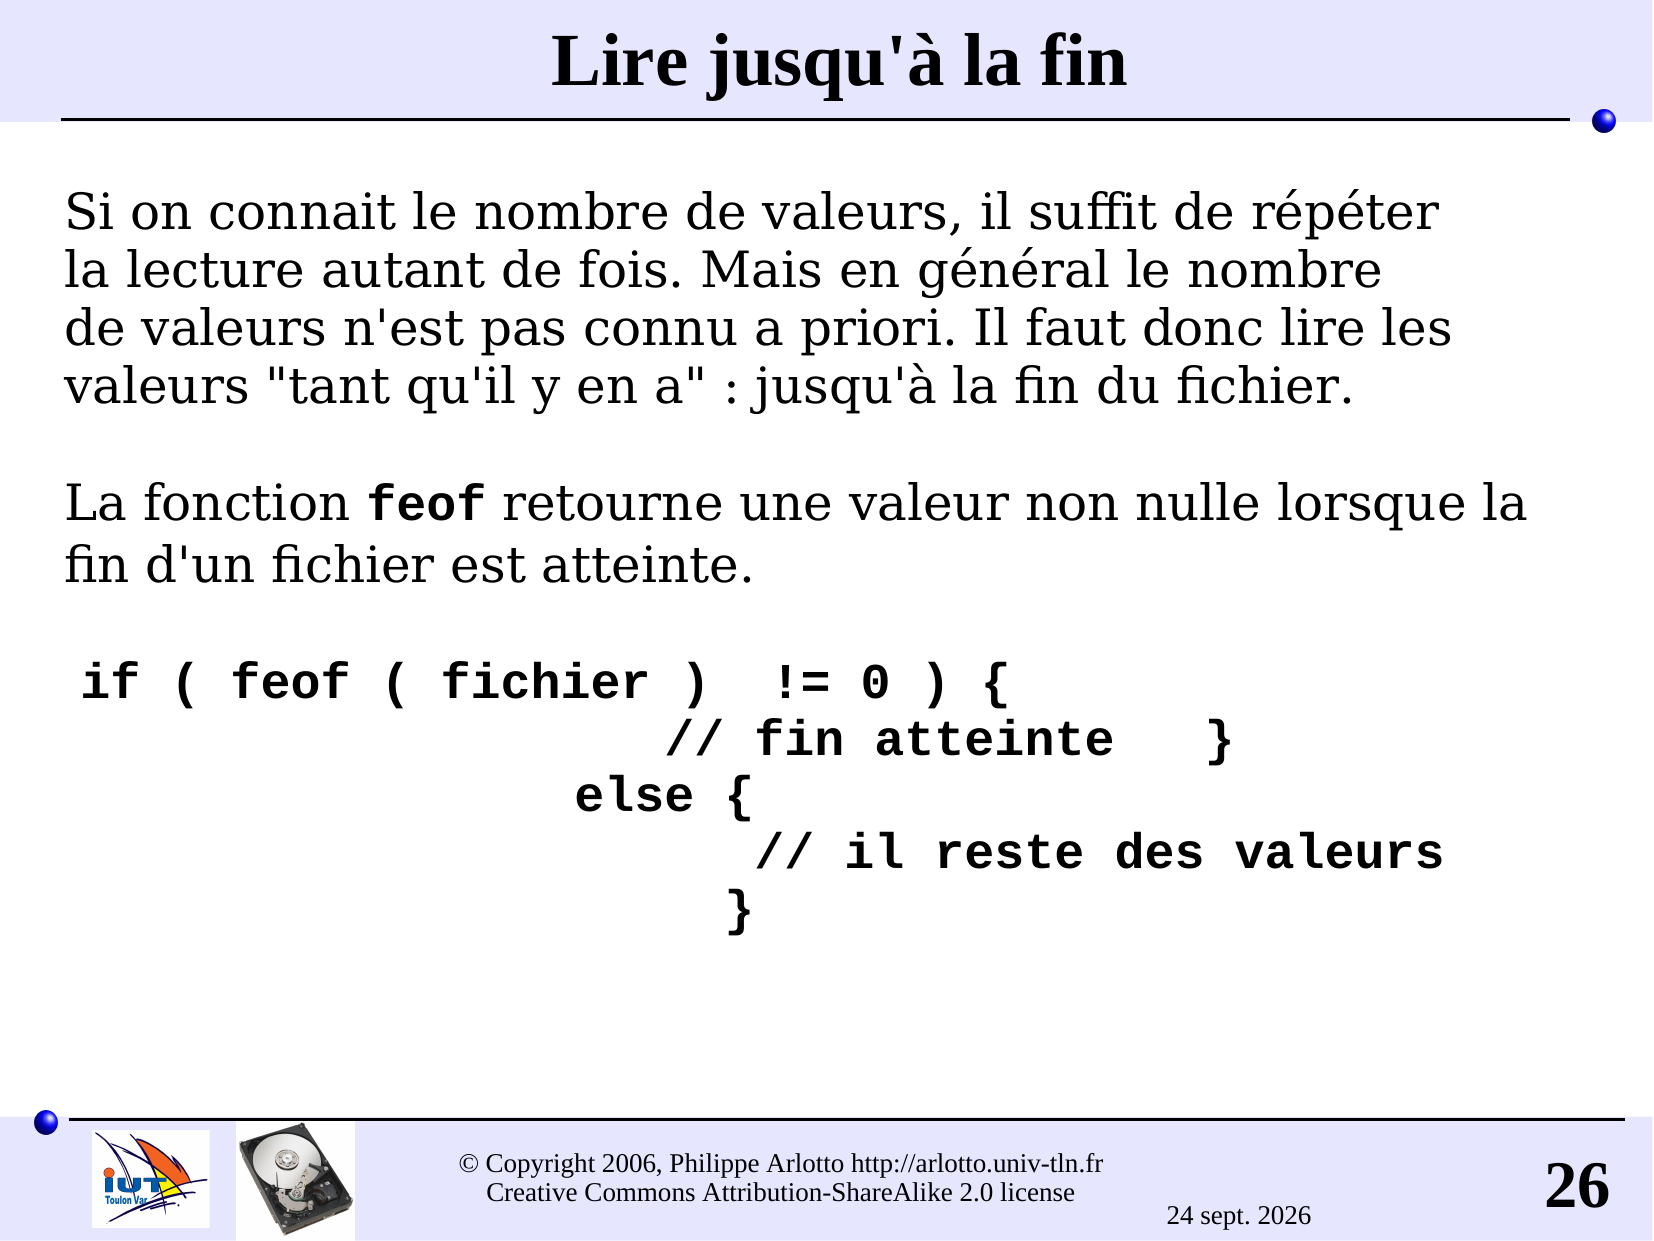

# Lire jusqu'à la fin
Si on connait le nombre de valeurs, il suffit de répéter
la lecture autant de fois. Mais en général le nombre
de valeurs n'est pas connu a priori. Il faut donc lire les
valeurs "tant qu'il y en a" : jusqu'à la fin du fichier.
La fonction feof retourne une valeur non nulle lorsque la
fin d'un fichier est atteinte.
 if ( feof ( fichier ) != 0 ) {
 // fin atteinte }
 else {
 // il reste des valeurs
 }